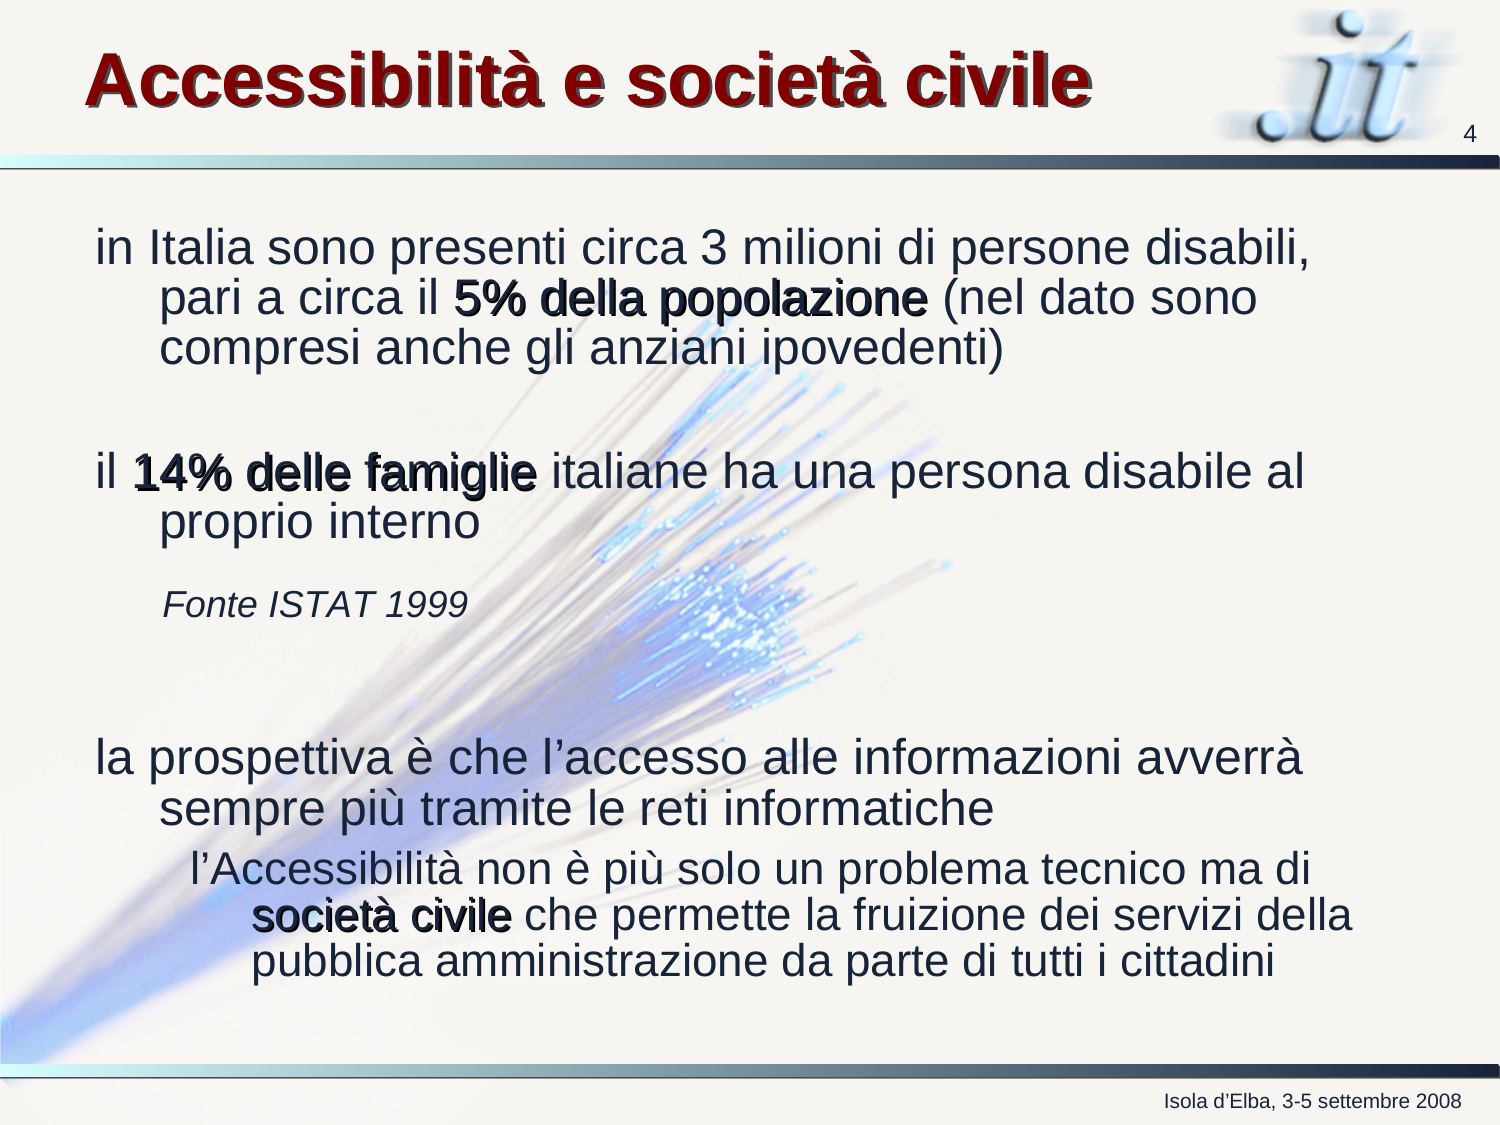

# Accessibilità e società civile
in Italia sono presenti circa 3 milioni di persone disabili, pari a circa il 5% della popolazione (nel dato sono compresi anche gli anziani ipovedenti)
il 14% delle famiglie italiane ha una persona disabile al proprio interno
la prospettiva è che l’accesso alle informazioni avverrà sempre più tramite le reti informatiche
l’Accessibilità non è più solo un problema tecnico ma di società civile che permette la fruizione dei servizi della pubblica amministrazione da parte di tutti i cittadini
Fonte ISTAT 1999